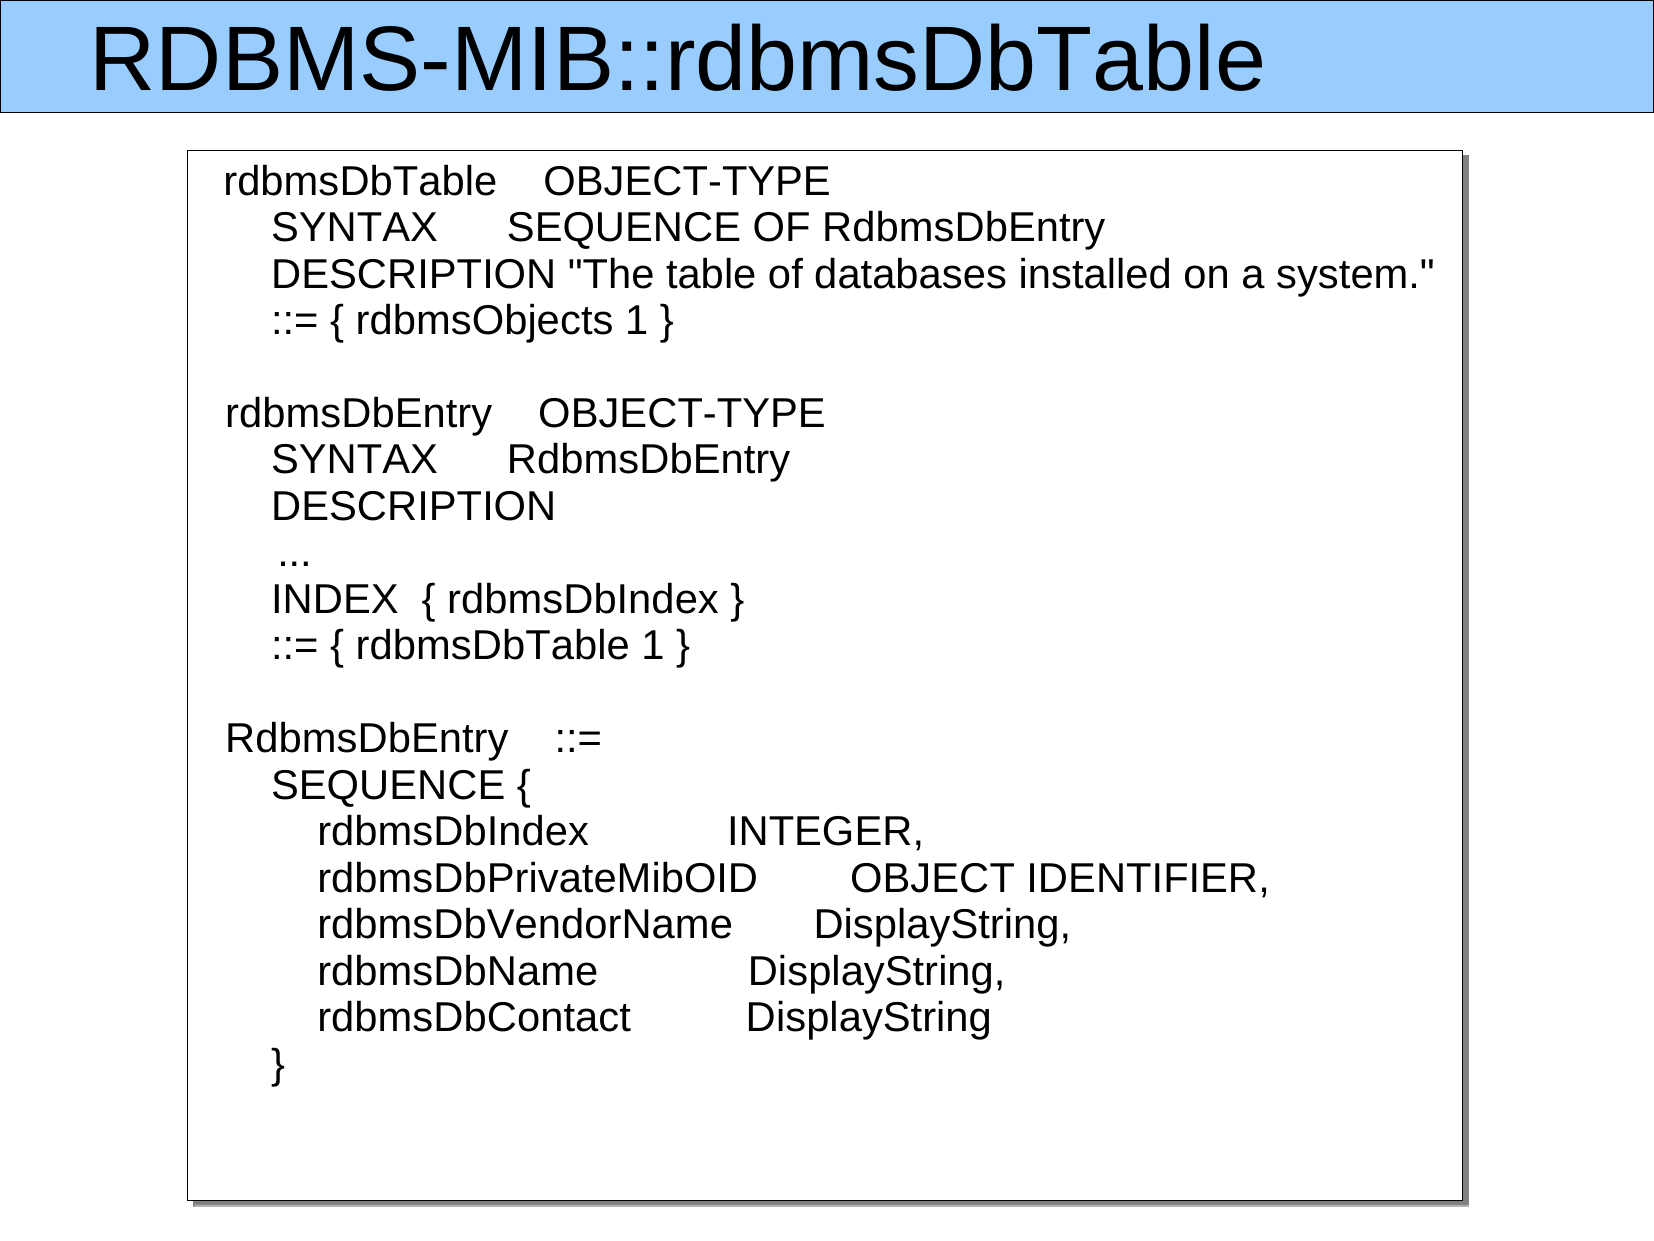

RDBMS-MIB::rdbmsDbTable
 rdbmsDbTable OBJECT-TYPE
 SYNTAX SEQUENCE OF RdbmsDbEntry
 DESCRIPTION "The table of databases installed on a system."
 ::= { rdbmsObjects 1 }
 rdbmsDbEntry OBJECT-TYPE
 SYNTAX RdbmsDbEntry
 DESCRIPTION
	...
 INDEX { rdbmsDbIndex }
 ::= { rdbmsDbTable 1 }
 RdbmsDbEntry ::=
 SEQUENCE {
 rdbmsDbIndex INTEGER,
 rdbmsDbPrivateMibOID OBJECT IDENTIFIER,
 rdbmsDbVendorName DisplayString,
 rdbmsDbName DisplayString,
 rdbmsDbContact DisplayString
 }